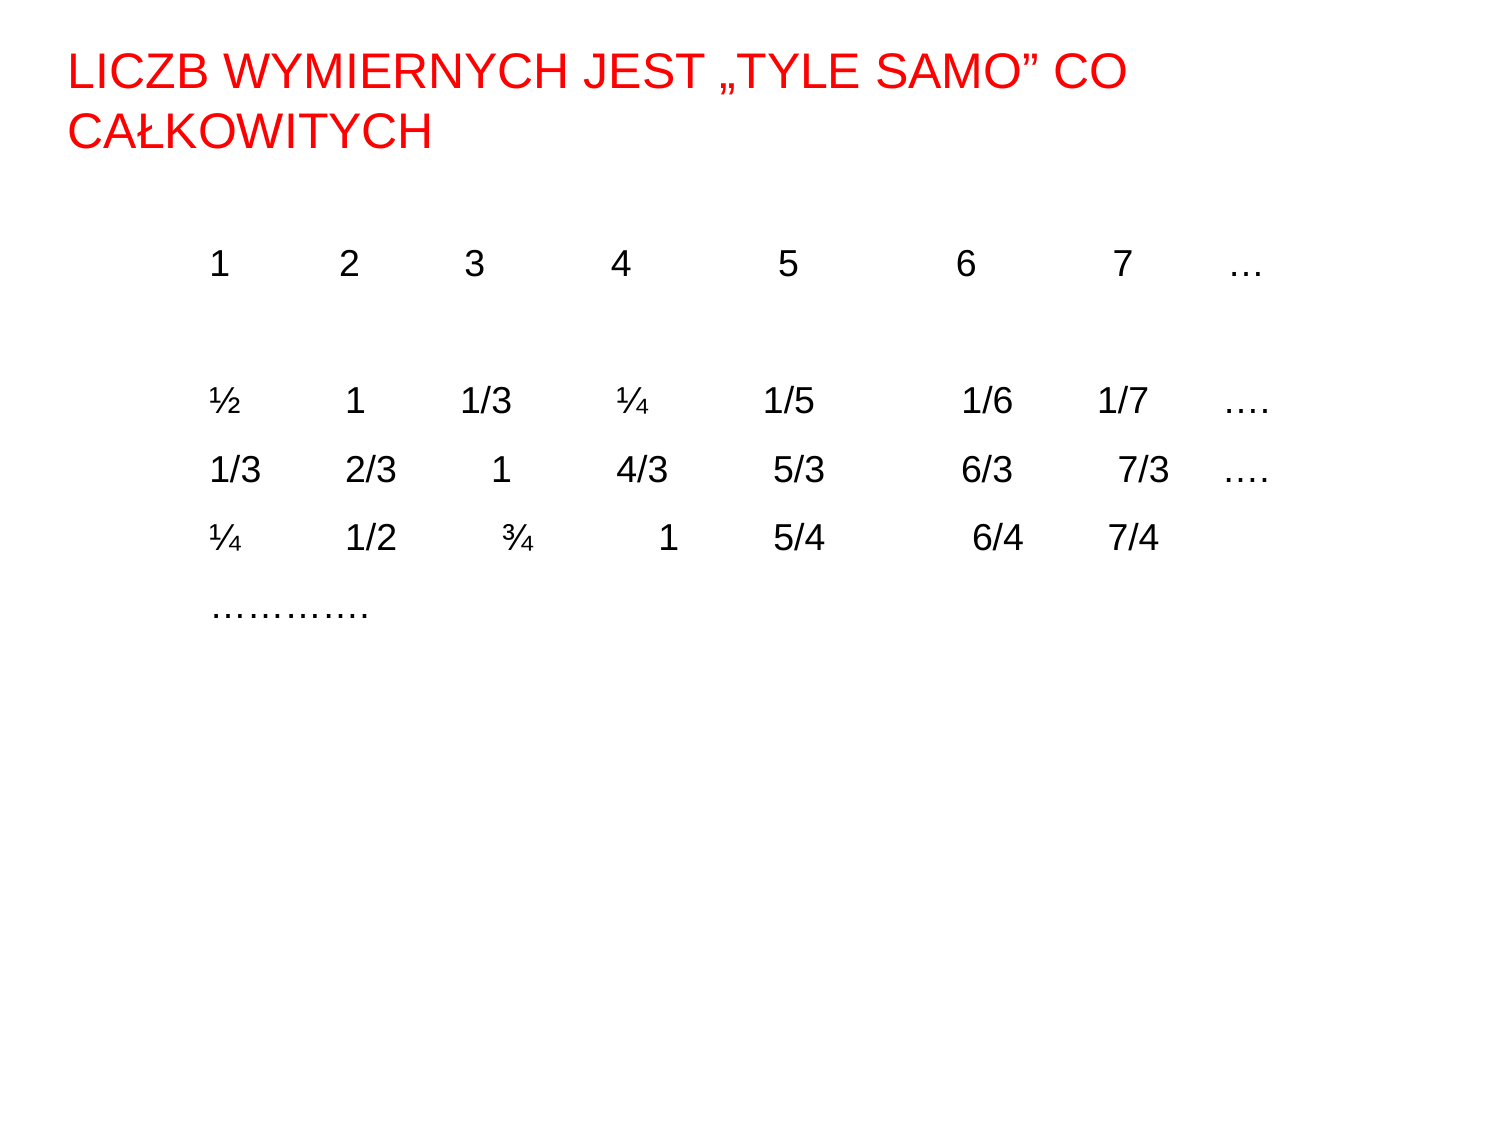

LICZB WYMIERNYCH JEST „TYLE SAMO” CO CAŁKOWITYCH
 2 3 4 5 6 7 …
½ 1 1/3 ¼ 1/5 1/6 1/7 ….
1/3 2/3 1 4/3 5/3 6/3 7/3 ….
¼ 1/2 ¾ 1 5/4 6/4 7/4
………….